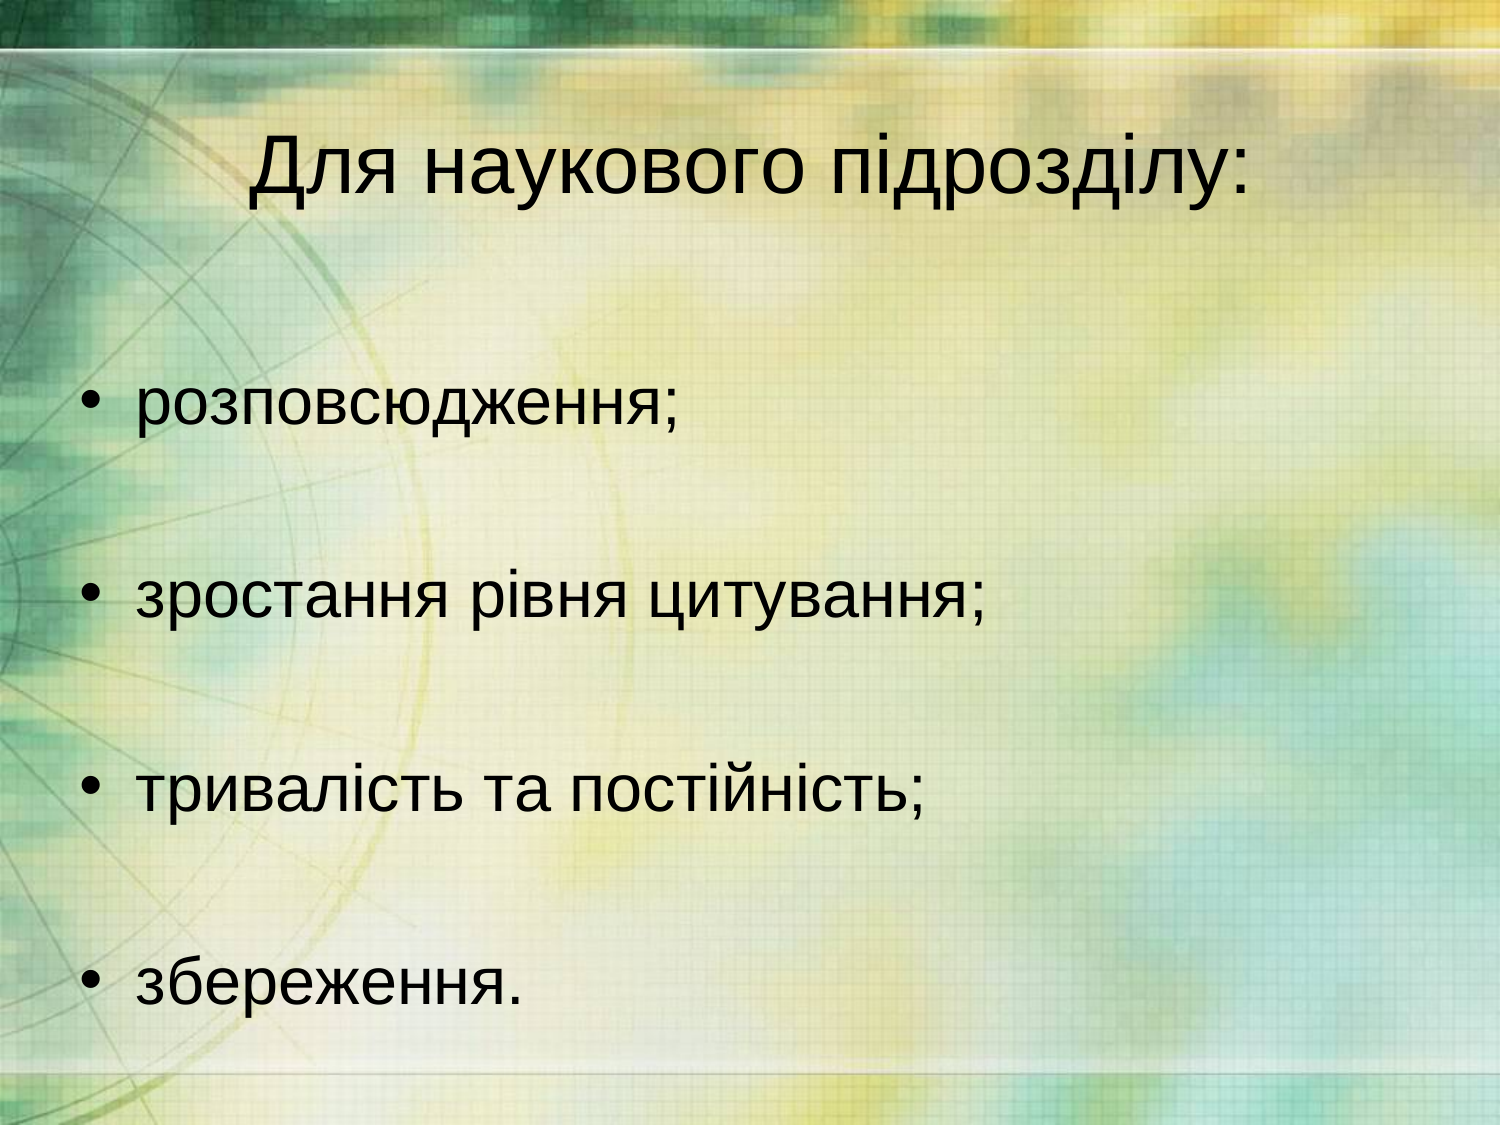

# Для наукового підрозділу:
розповсюдження;
зростання рівня цитування;
тривалість та постійність;
збереження.